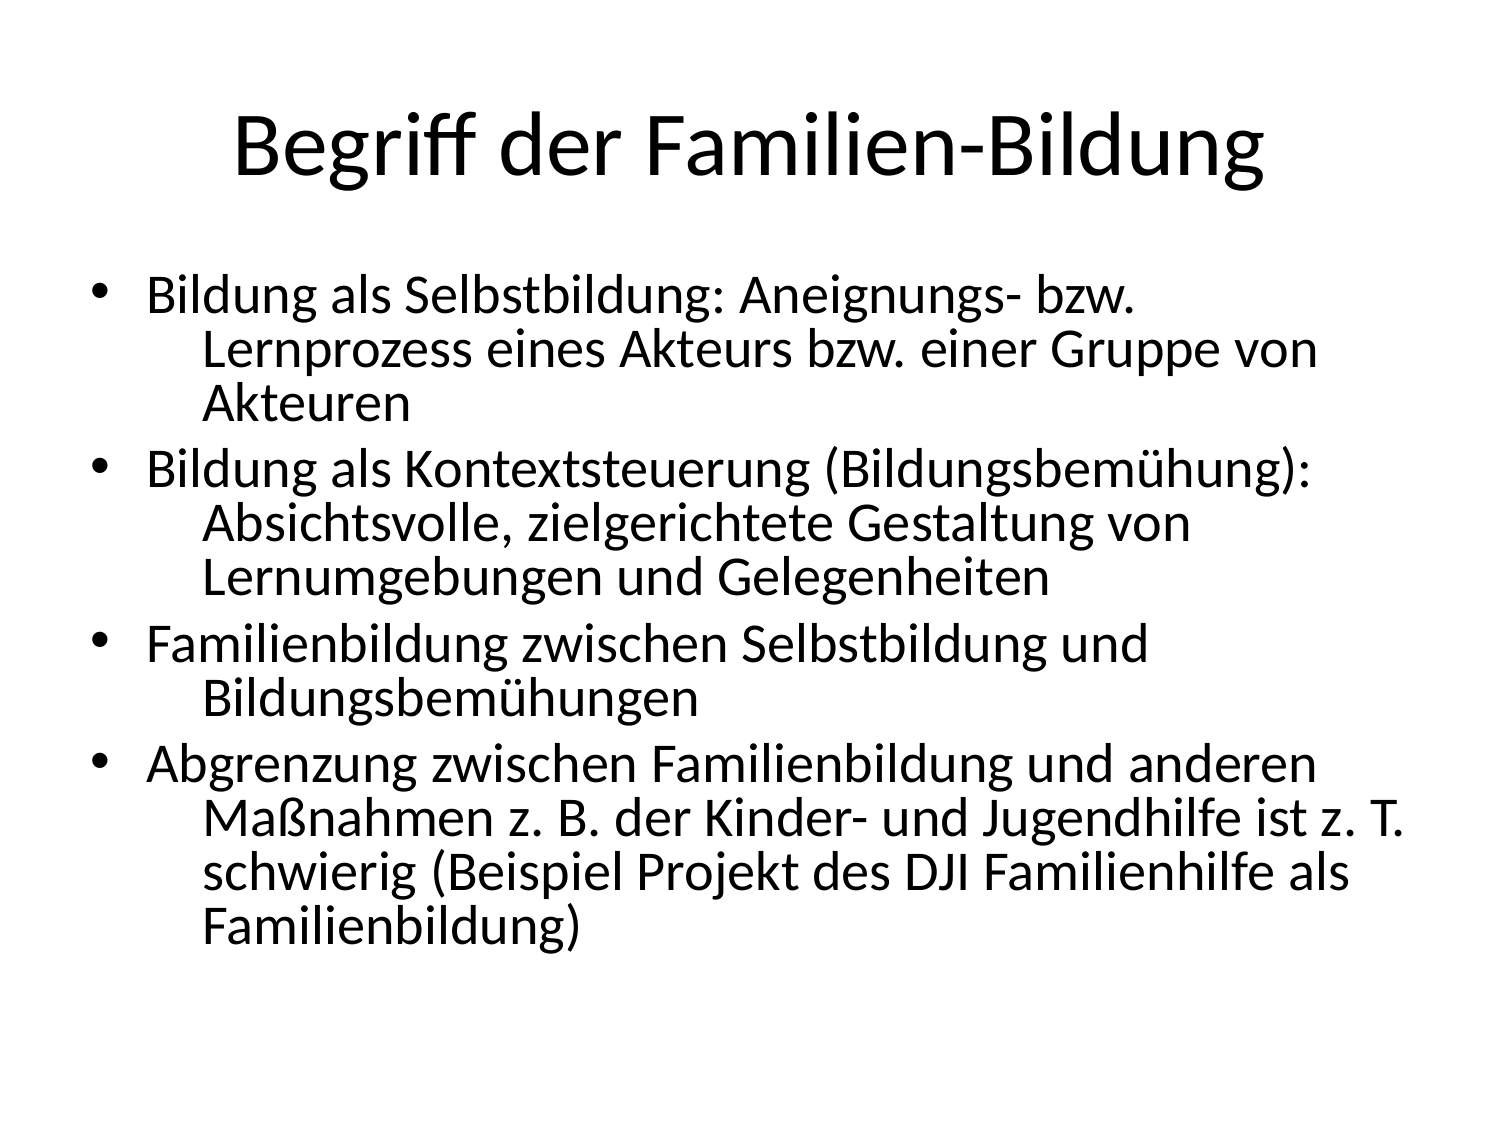

Begriff der Familien-Bildung
# Bildung als Selbstbildung: Aneignungs- bzw. Lernprozess eines Akteurs bzw. einer Gruppe von Akteuren
Bildung als Kontextsteuerung (Bildungsbemühung): Absichtsvolle, zielgerichtete Gestaltung von Lernumgebungen und Gelegenheiten
Familienbildung zwischen Selbstbildung und Bildungsbemühungen
Abgrenzung zwischen Familienbildung und anderen Maßnahmen z. B. der Kinder- und Jugendhilfe ist z. T. schwierig (Beispiel Projekt des DJI Familienhilfe als Familienbildung)